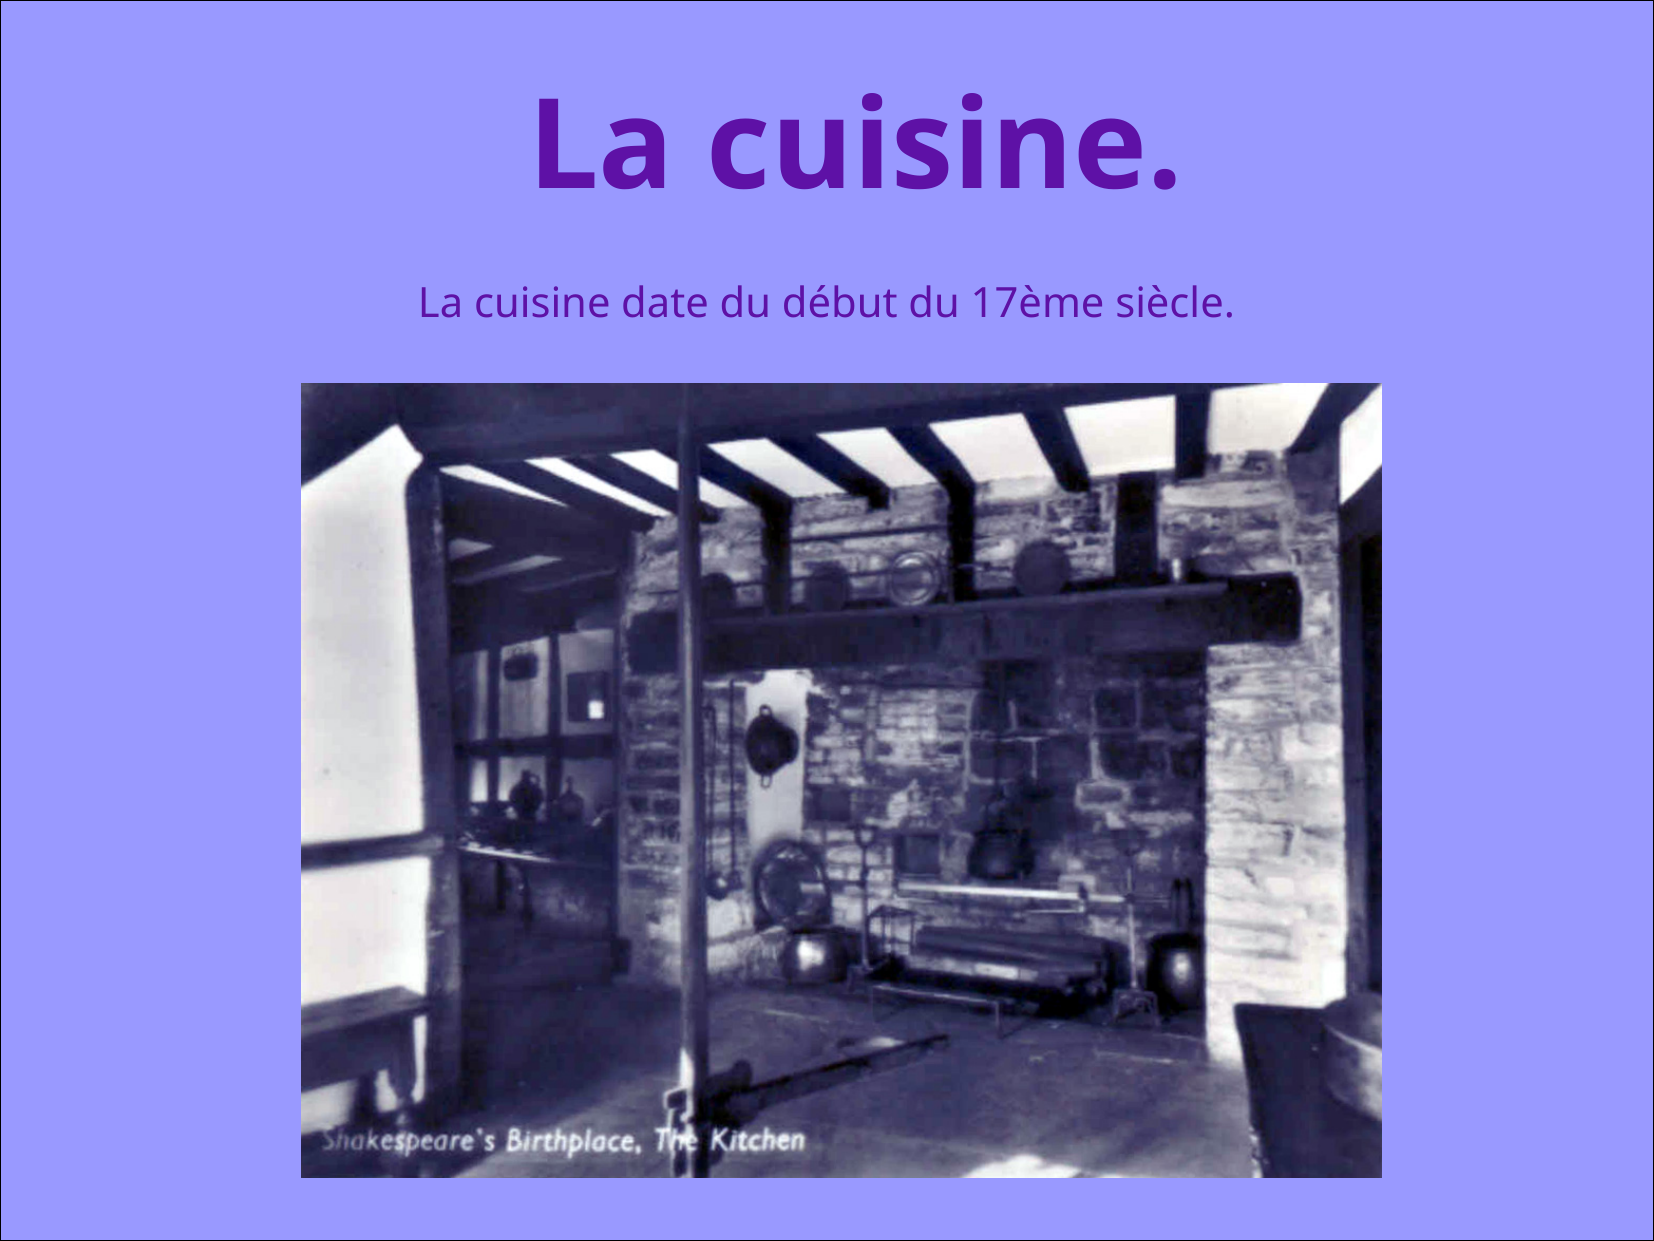

La cuisine.
La cuisine date du début du 17ème siècle.